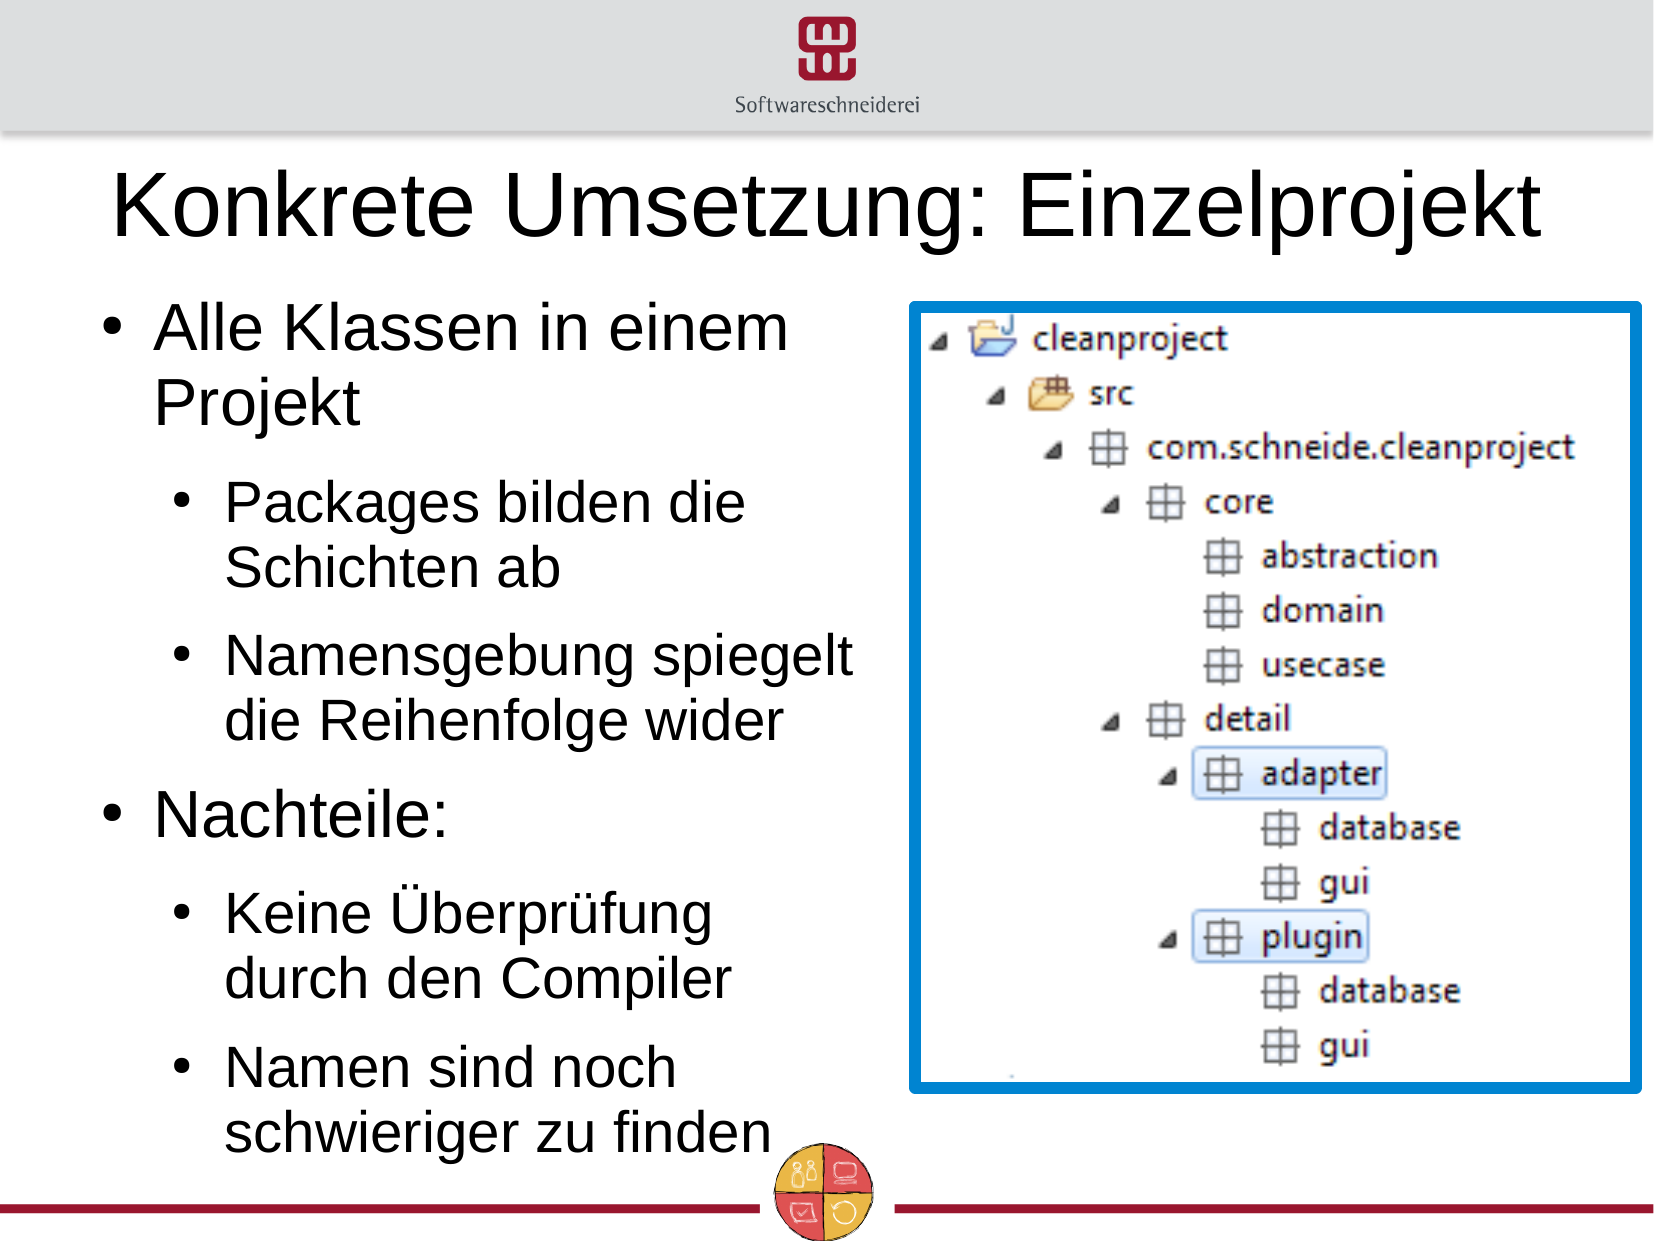

# Konkrete Umsetzung: Einzelprojekt
Alle Klassen in einem Projekt
Packages bilden die Schichten ab
Namensgebung spiegelt die Reihenfolge wider
Nachteile:
Keine Überprüfung
durch den Compiler
Namen sind noch schwieriger zu finden